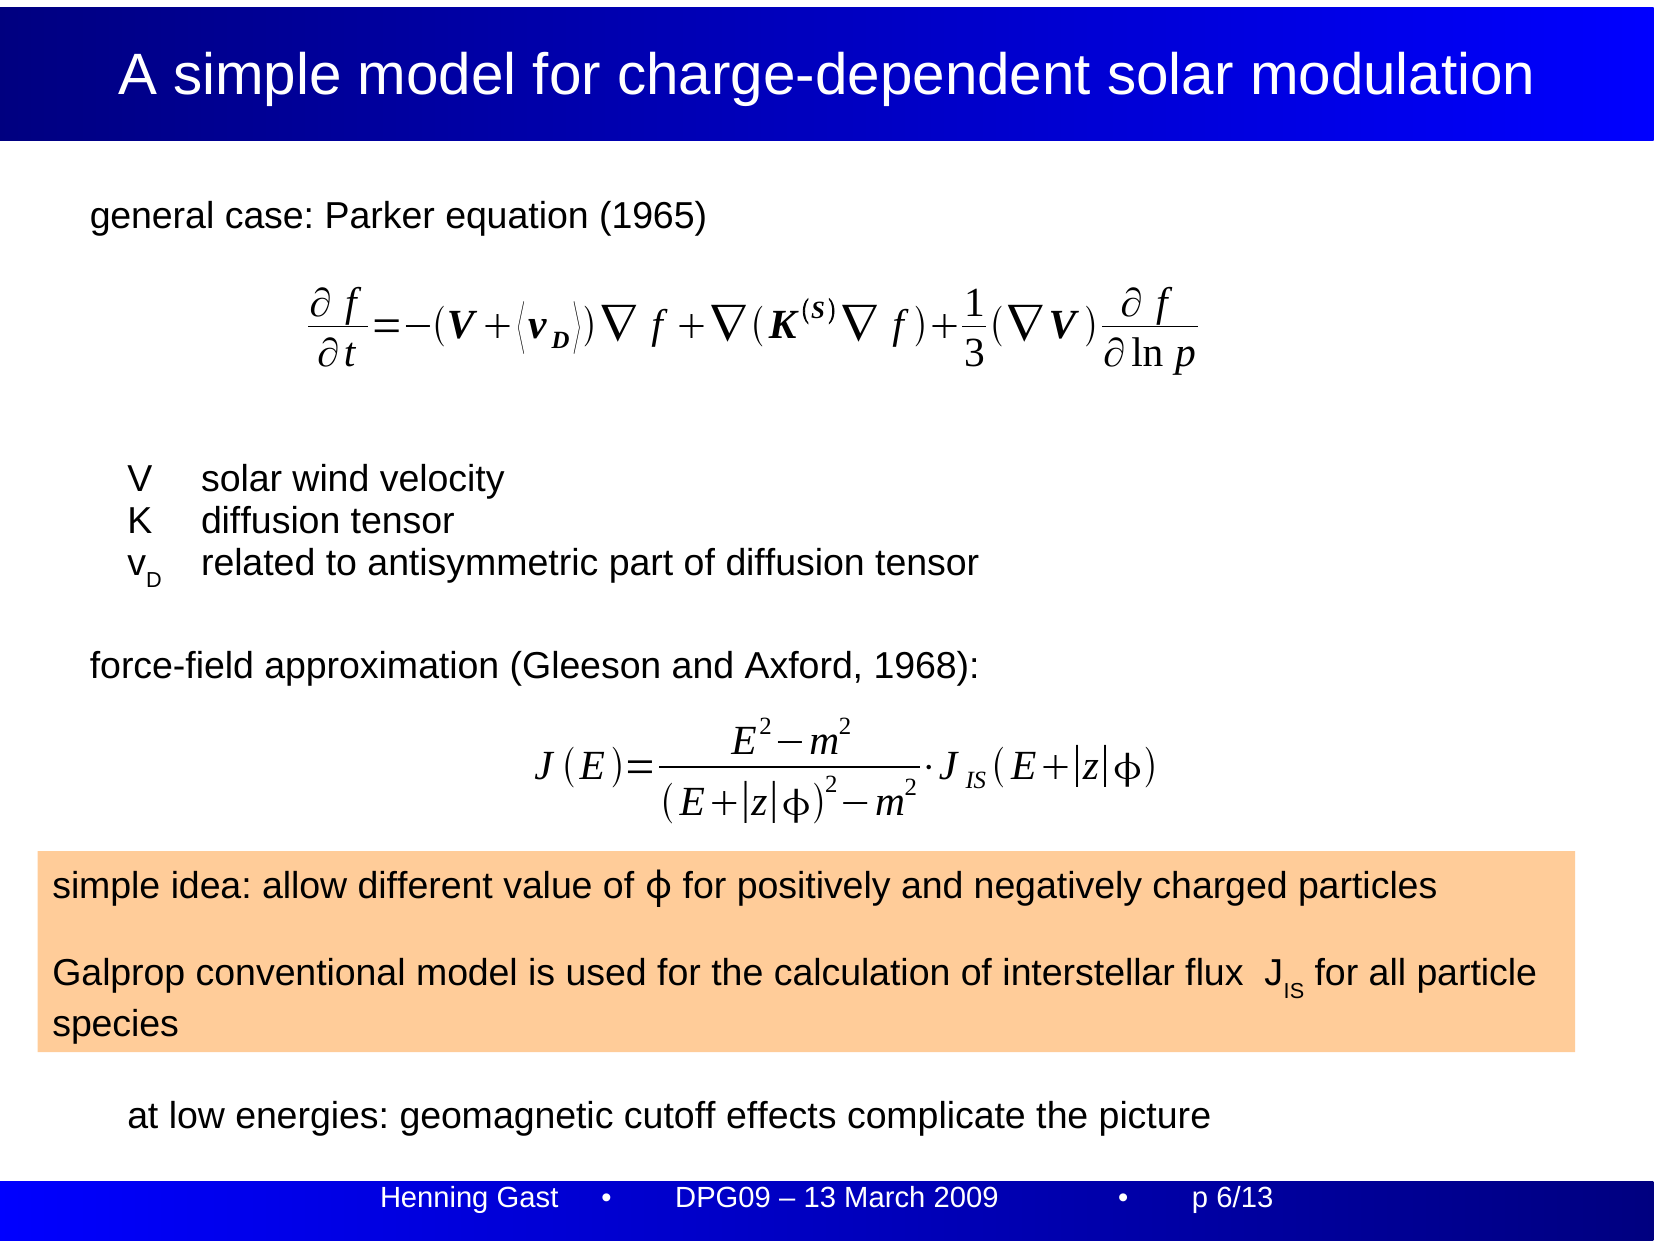

# A simple model for charge-dependent solar modulation
general case: Parker equation (1965)
V	solar wind velocity
K	diffusion tensor
vD	related to antisymmetric part of diffusion tensor
force-field approximation (Gleeson and Axford, 1968):
simple idea: allow different value of ϕ for positively and negatively charged particles
Galprop conventional model is used for the calculation of interstellar flux JIS for all particle species
at low energies: geomagnetic cutoff effects complicate the picture